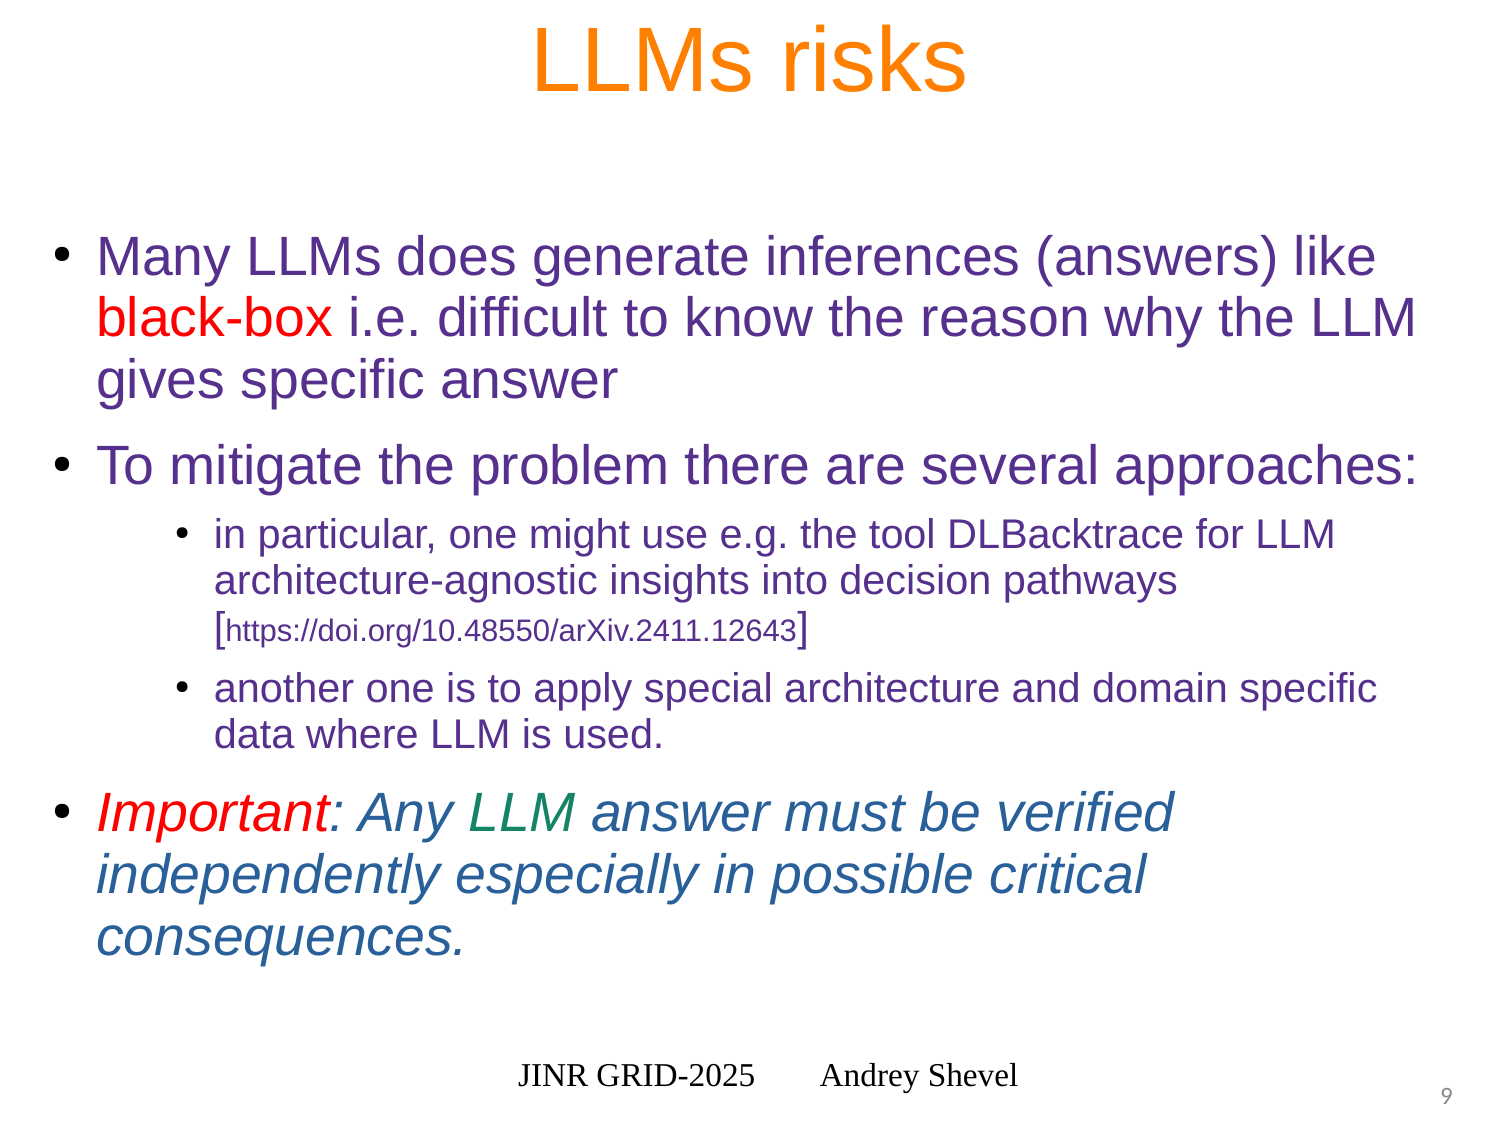

# LLMs risks
Many LLMs does generate inferences (answers) like black-box i.e. difficult to know the reason why the LLM gives specific answer
To mitigate the problem there are several approaches:
in particular, one might use e.g. the tool DLBacktrace for LLM architecture-agnostic insights into decision pathways [https://doi.org/10.48550/arXiv.2411.12643]
another one is to apply special architecture and domain specific data where LLM is used.
Important: Any LLM answer must be verified independently especially in possible critical consequences.
9